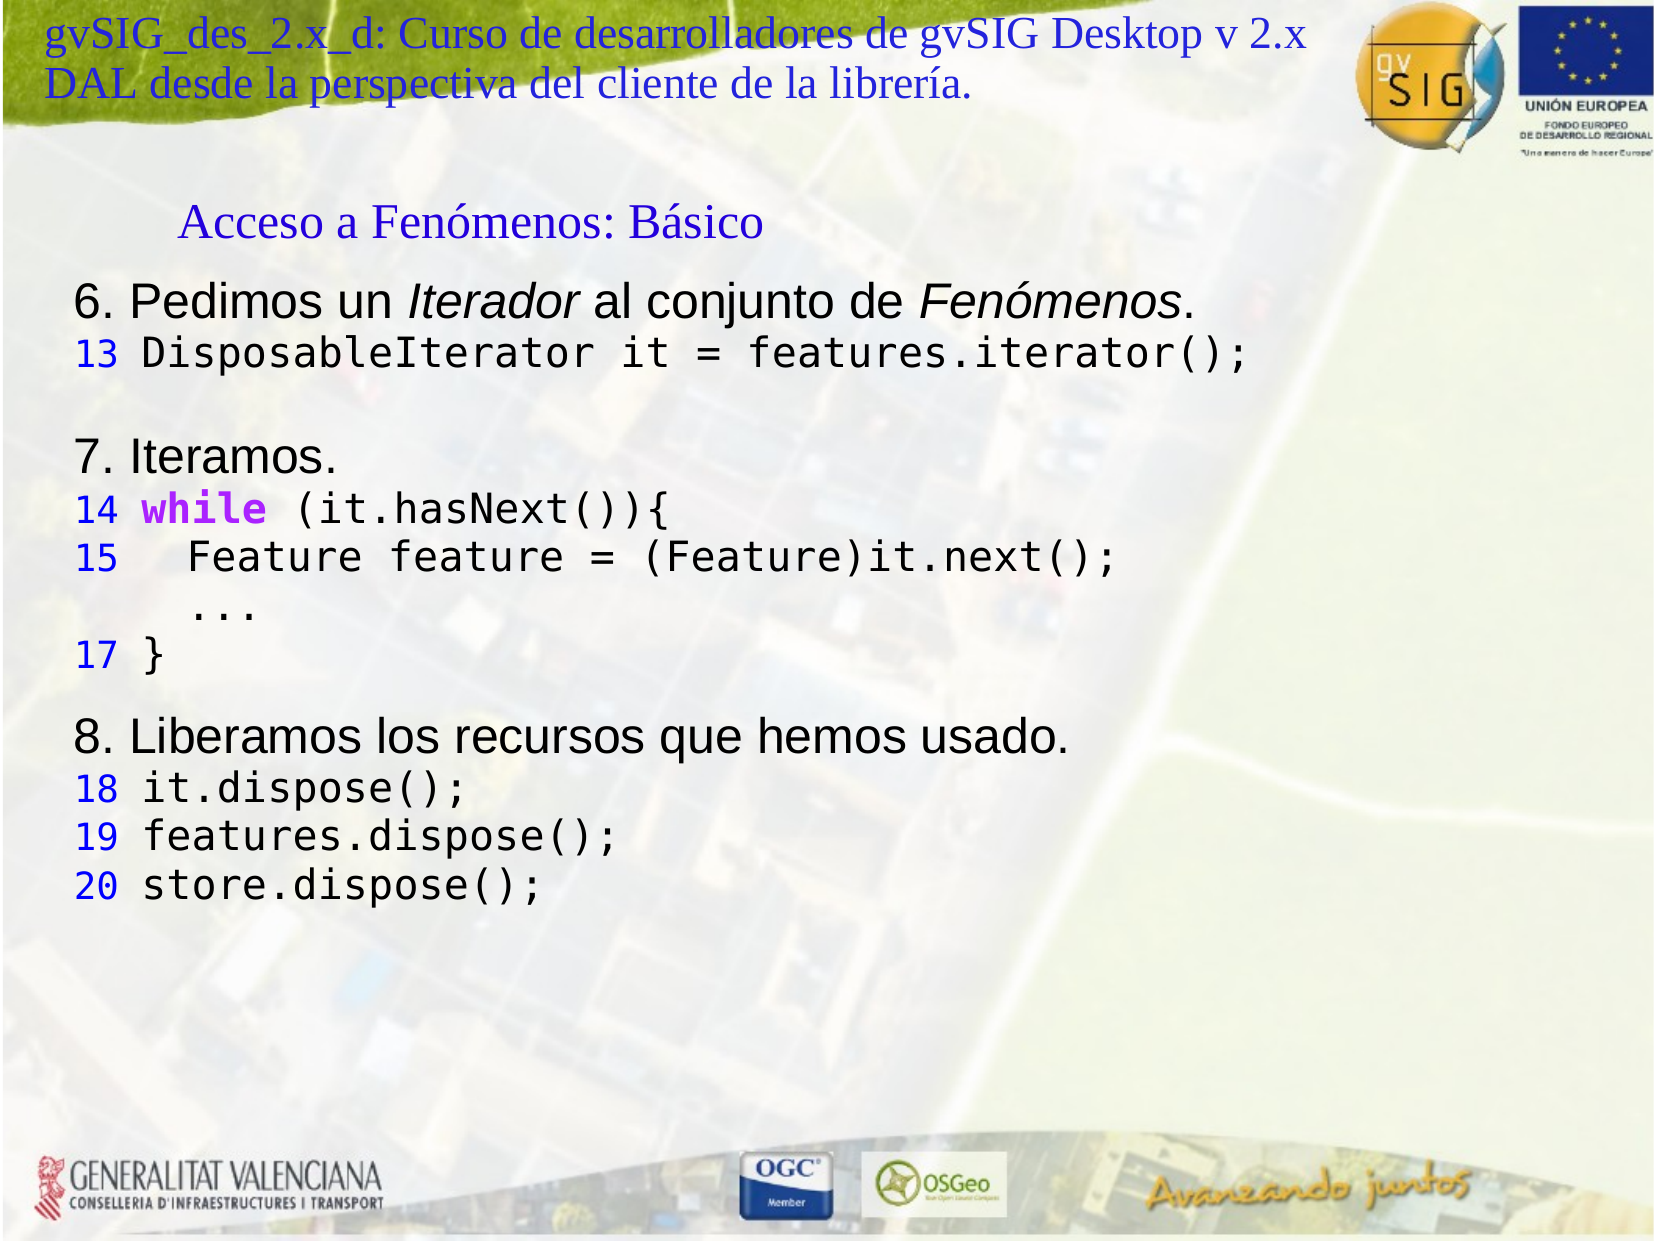

# Acceso a Fenómenos: Básico
6. Pedimos un Iterador al conjunto de Fenómenos.
13 DisposableIterator it = features.iterator();
7. Iteramos.
14 while (it.hasNext()){
15 Feature feature = (Feature)it.next();
 ...
17 }
8. Liberamos los recursos que hemos usado.
18 it.dispose();
19 features.dispose();
20 store.dispose();